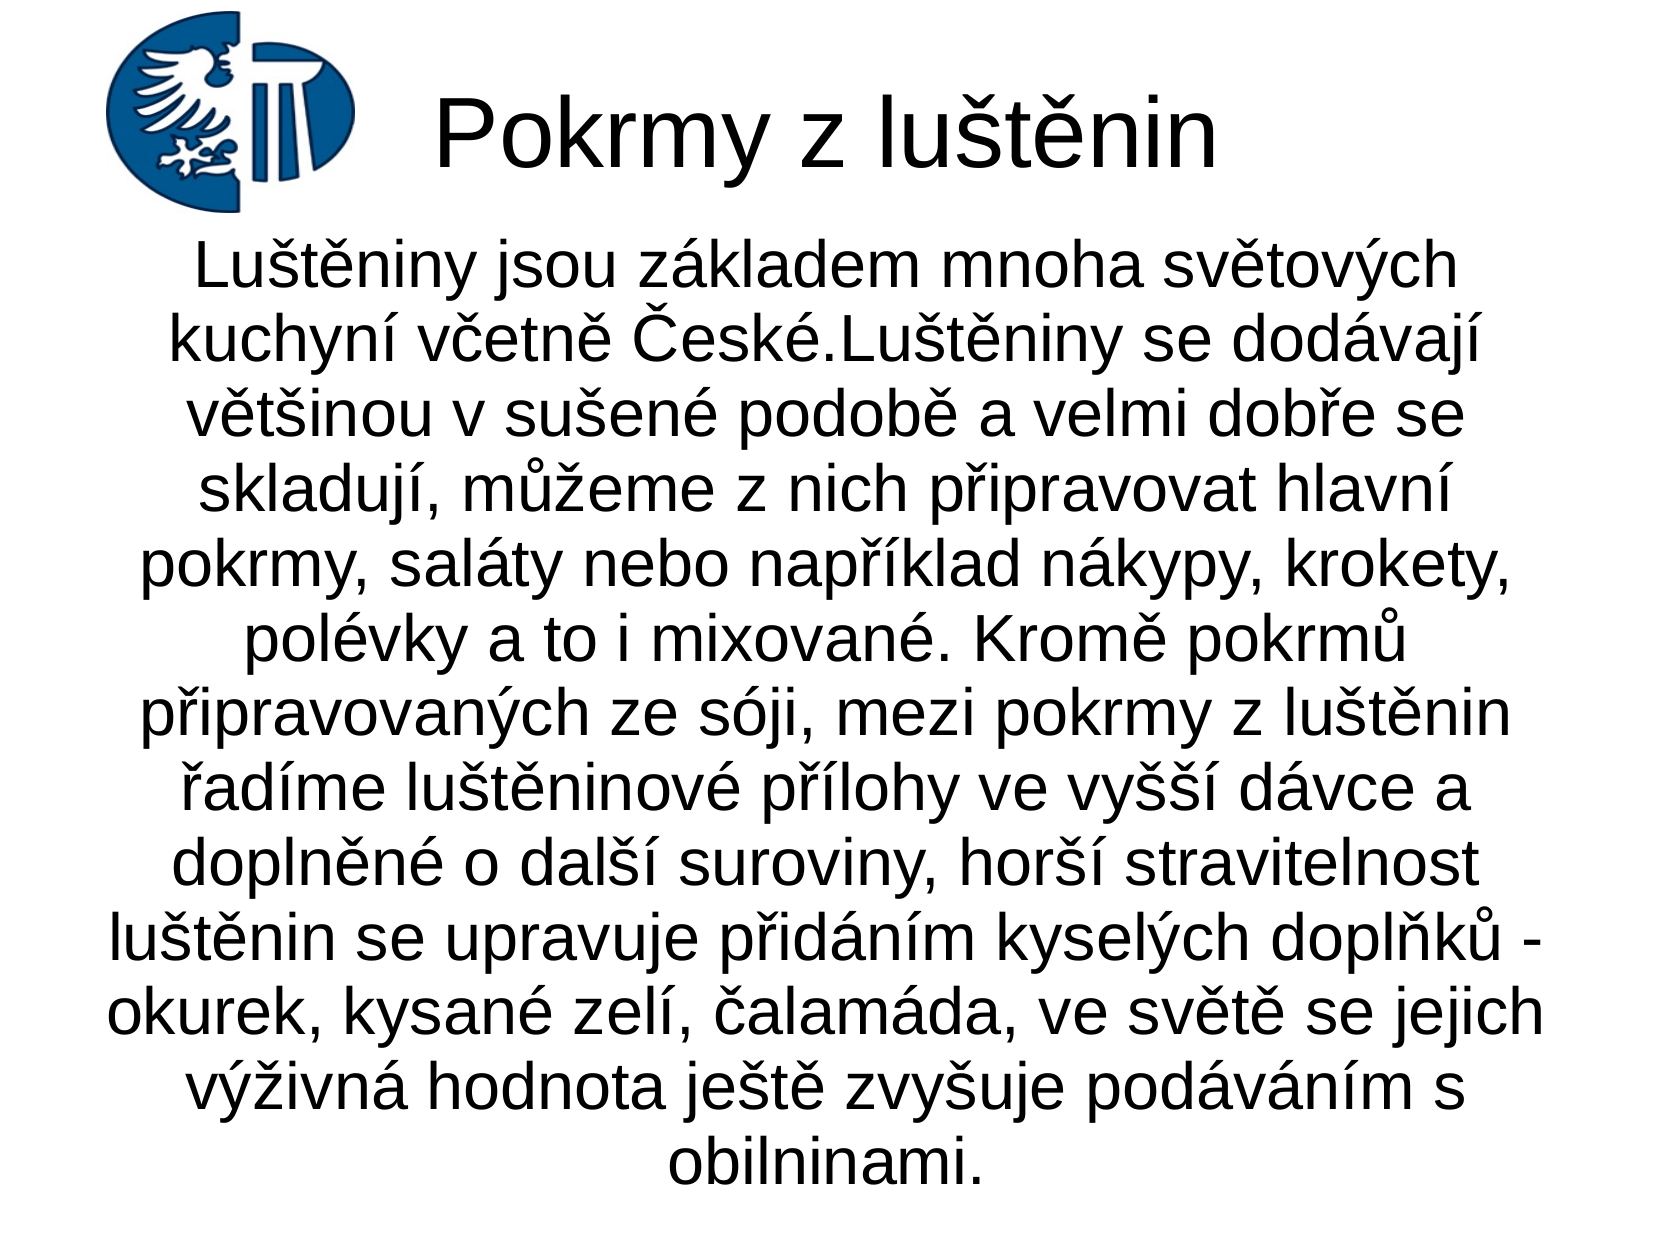

# Pokrmy z luštěnin
Luštěniny jsou základem mnoha světových kuchyní včetně České.Luštěniny se dodávají většinou v sušené podobě a velmi dobře se skladují, můžeme z nich připravovat hlavní pokrmy, saláty nebo například nákypy, krokety, polévky a to i mixované. Kromě pokrmů připravovaných ze sóji, mezi pokrmy z luštěnin řadíme luštěninové přílohy ve vyšší dávce a doplněné o další suroviny, horší stravitelnost luštěnin se upravuje přidáním kyselých doplňků - okurek, kysané zelí, čalamáda, ve světě se jejich výživná hodnota ještě zvyšuje podáváním s obilninami.